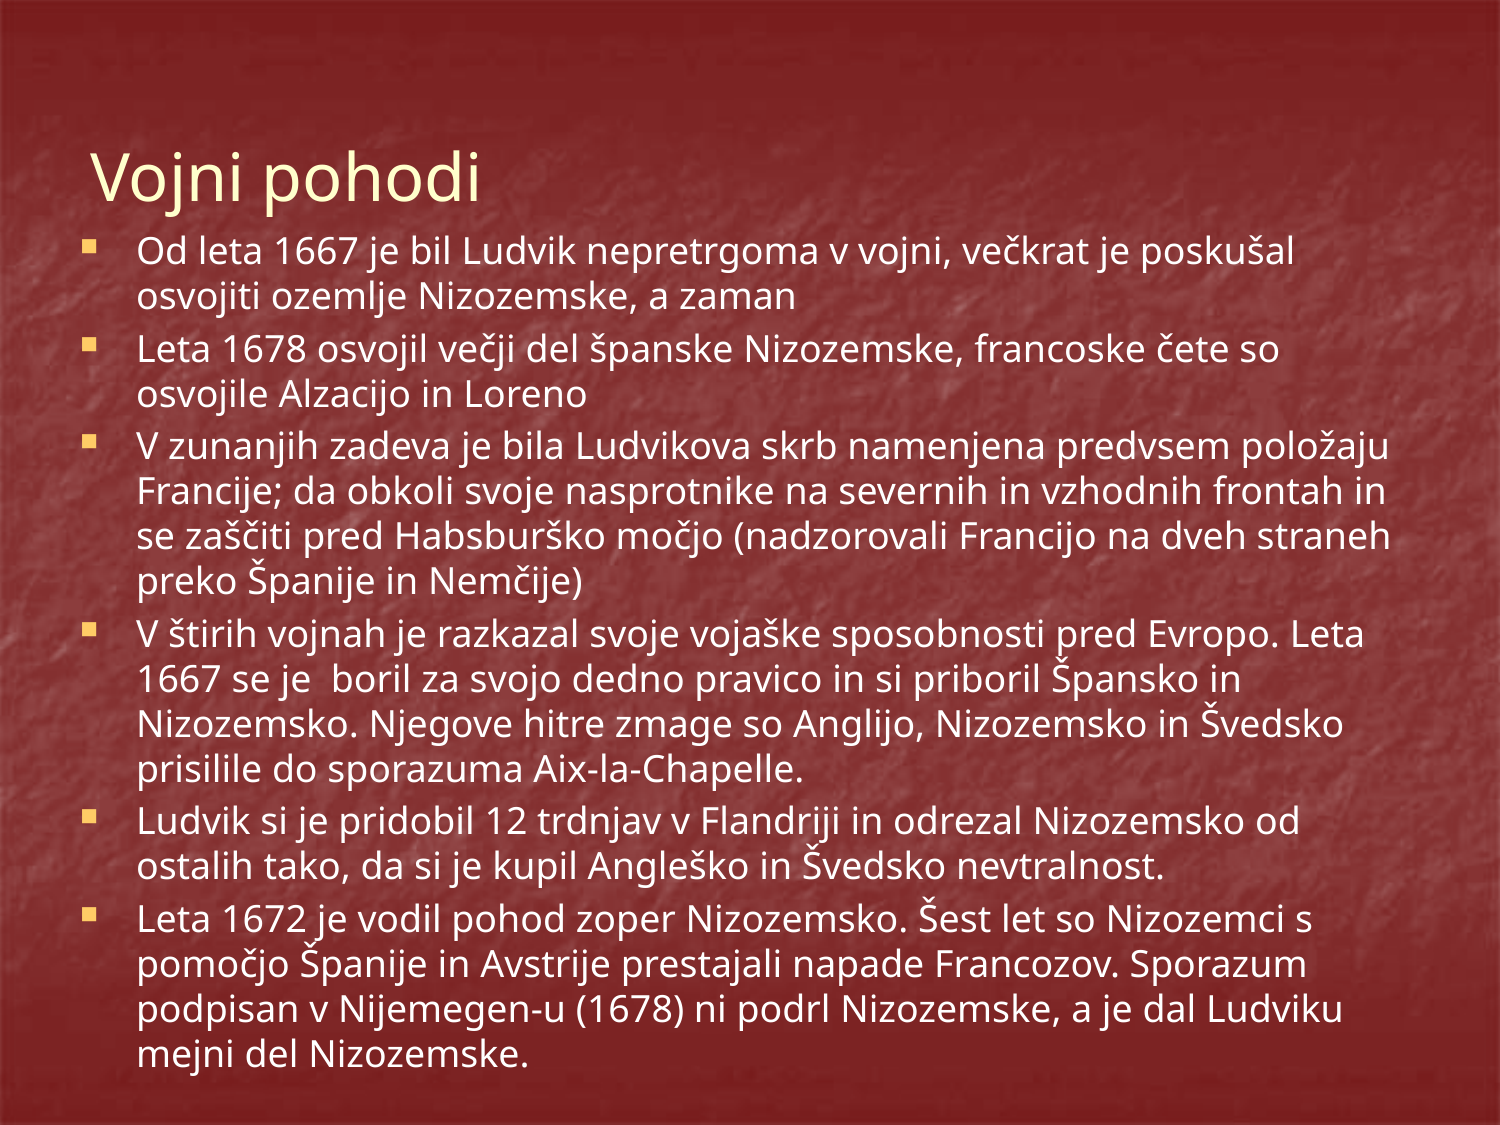

# Vojni pohodi
Od leta 1667 je bil Ludvik nepretrgoma v vojni, večkrat je poskušal osvojiti ozemlje Nizozemske, a zaman
Leta 1678 osvojil večji del španske Nizozemske, francoske čete so osvojile Alzacijo in Loreno
V zunanjih zadeva je bila Ludvikova skrb namenjena predvsem položaju Francije; da obkoli svoje nasprotnike na severnih in vzhodnih frontah in se zaščiti pred Habsburško močjo (nadzorovali Francijo na dveh straneh preko Španije in Nemčije)
V štirih vojnah je razkazal svoje vojaške sposobnosti pred Evropo. Leta 1667 se je boril za svojo dedno pravico in si priboril Špansko in Nizozemsko. Njegove hitre zmage so Anglijo, Nizozemsko in Švedsko prisilile do sporazuma Aix-la-Chapelle.
Ludvik si je pridobil 12 trdnjav v Flandriji in odrezal Nizozemsko od ostalih tako, da si je kupil Angleško in Švedsko nevtralnost.
Leta 1672 je vodil pohod zoper Nizozemsko. Šest let so Nizozemci s pomočjo Španije in Avstrije prestajali napade Francozov. Sporazum podpisan v Nijemegen-u (1678) ni podrl Nizozemske, a je dal Ludviku mejni del Nizozemske.